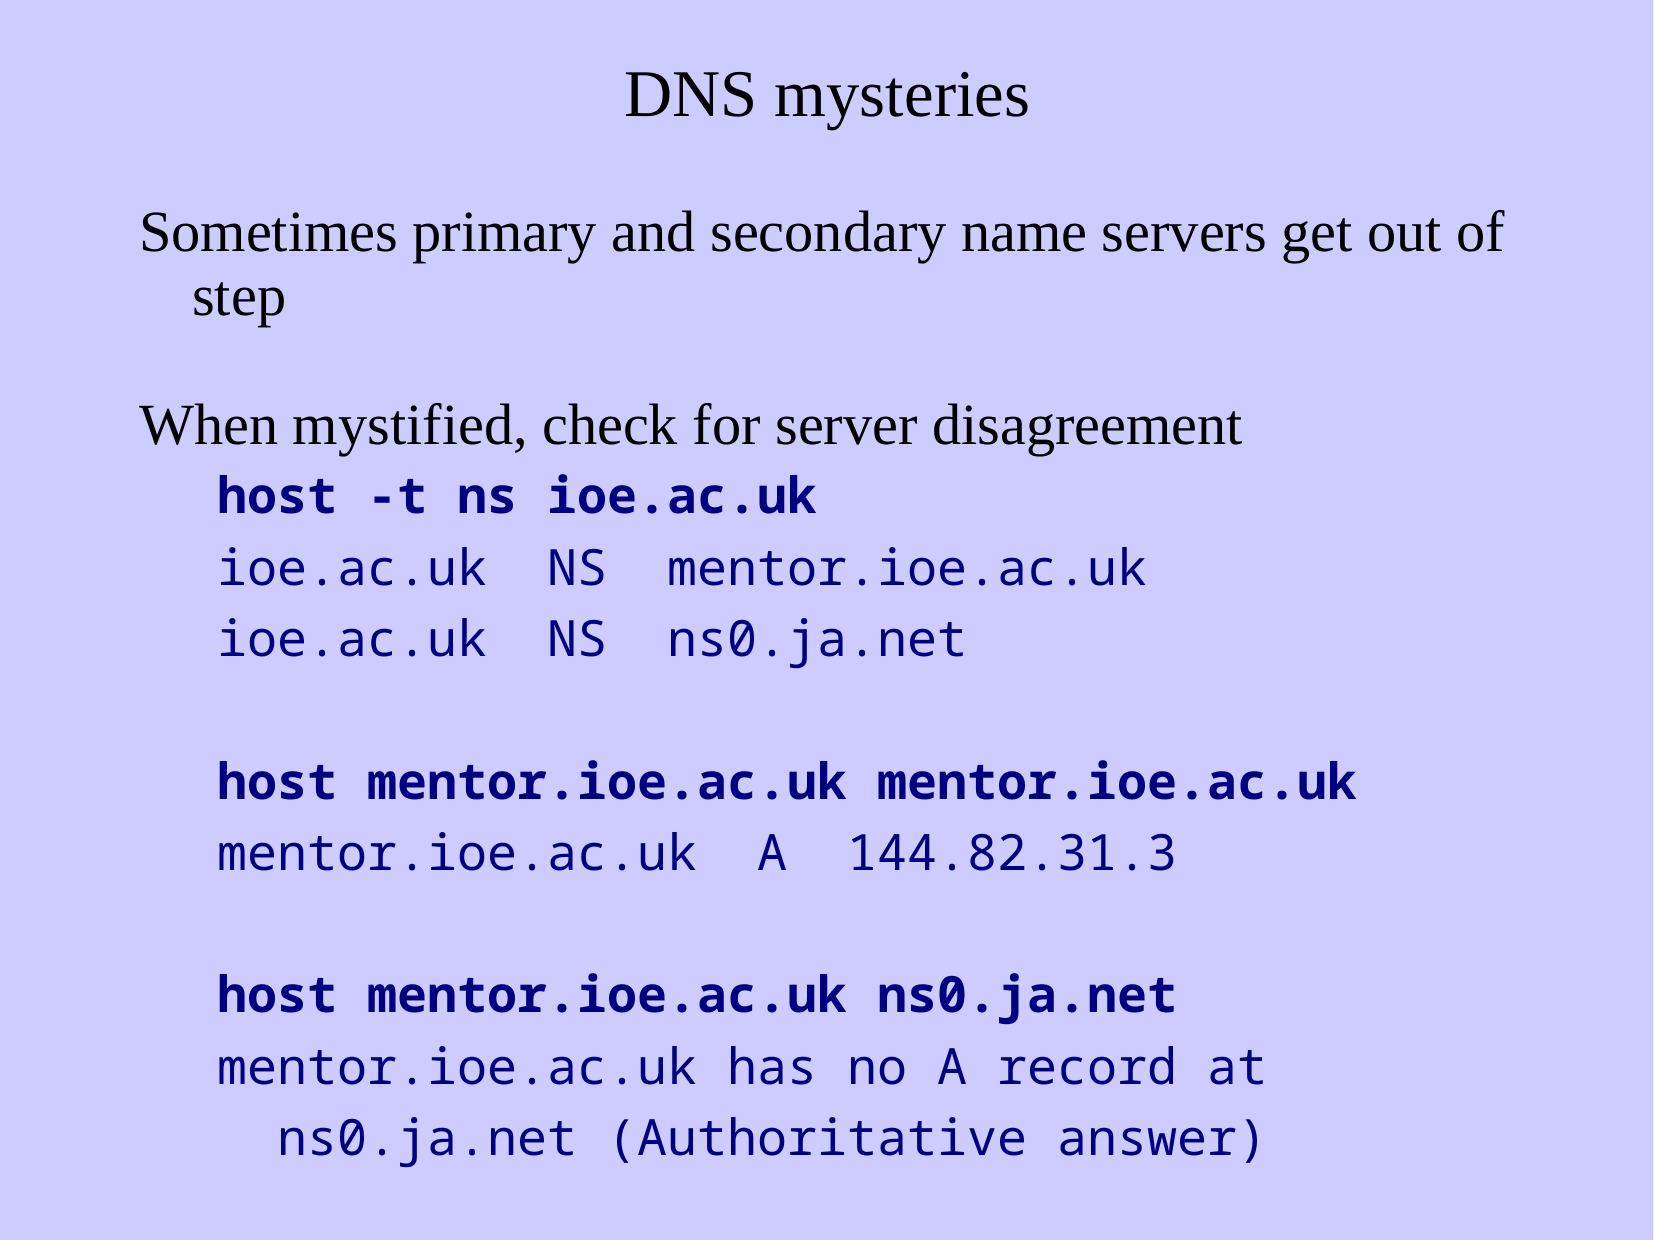

# DNS mysteries
Sometimes primary and secondary name servers get out of step
When mystified, check for server disagreement
host -t ns ioe.ac.uk
ioe.ac.uk NS mentor.ioe.ac.uk
ioe.ac.uk NS ns0.ja.net
host mentor.ioe.ac.uk mentor.ioe.ac.uk
mentor.ioe.ac.uk A 144.82.31.3
host mentor.ioe.ac.uk ns0.ja.net
mentor.ioe.ac.uk has no A record at
 ns0.ja.net (Authoritative answer)